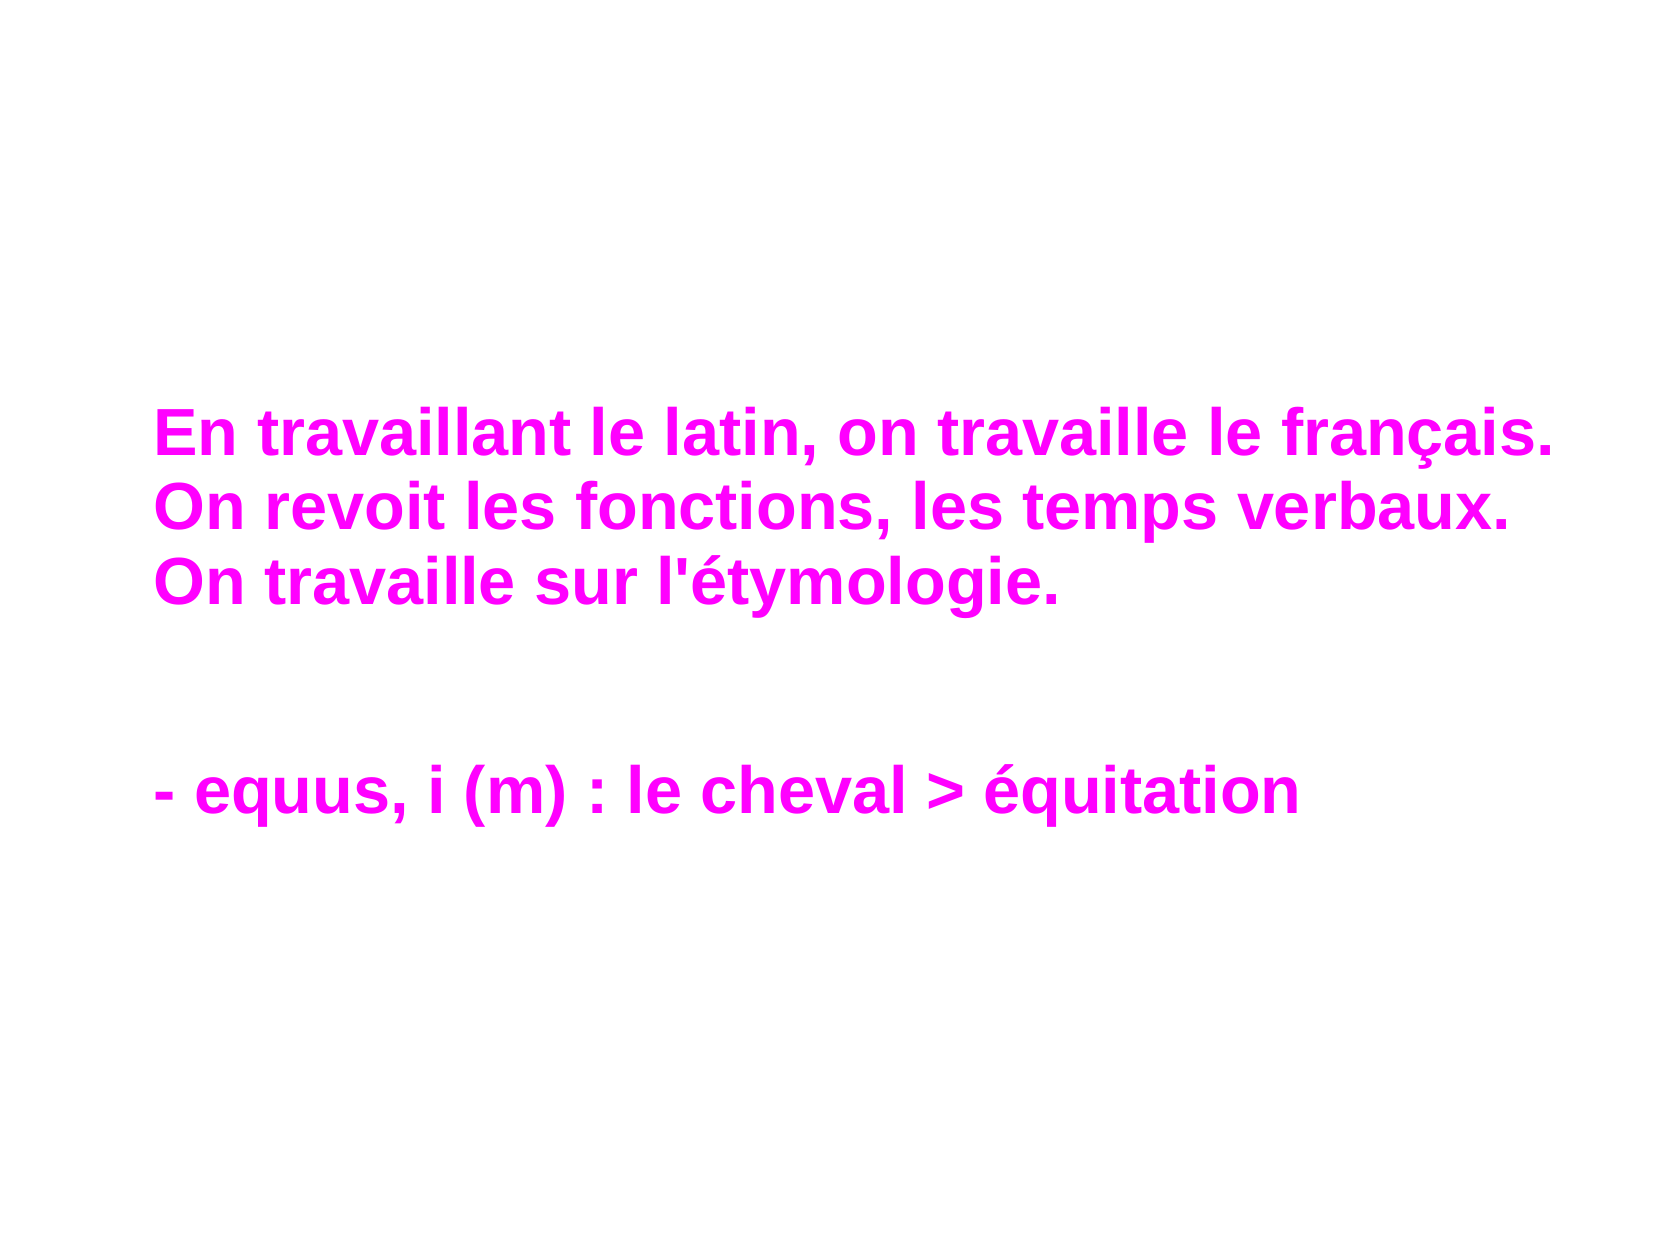

# En travaillant le latin, on travaille le français. On revoit les fonctions, les temps verbaux. On travaille sur l'étymologie.
- equus, i (m) : le cheval > équitation